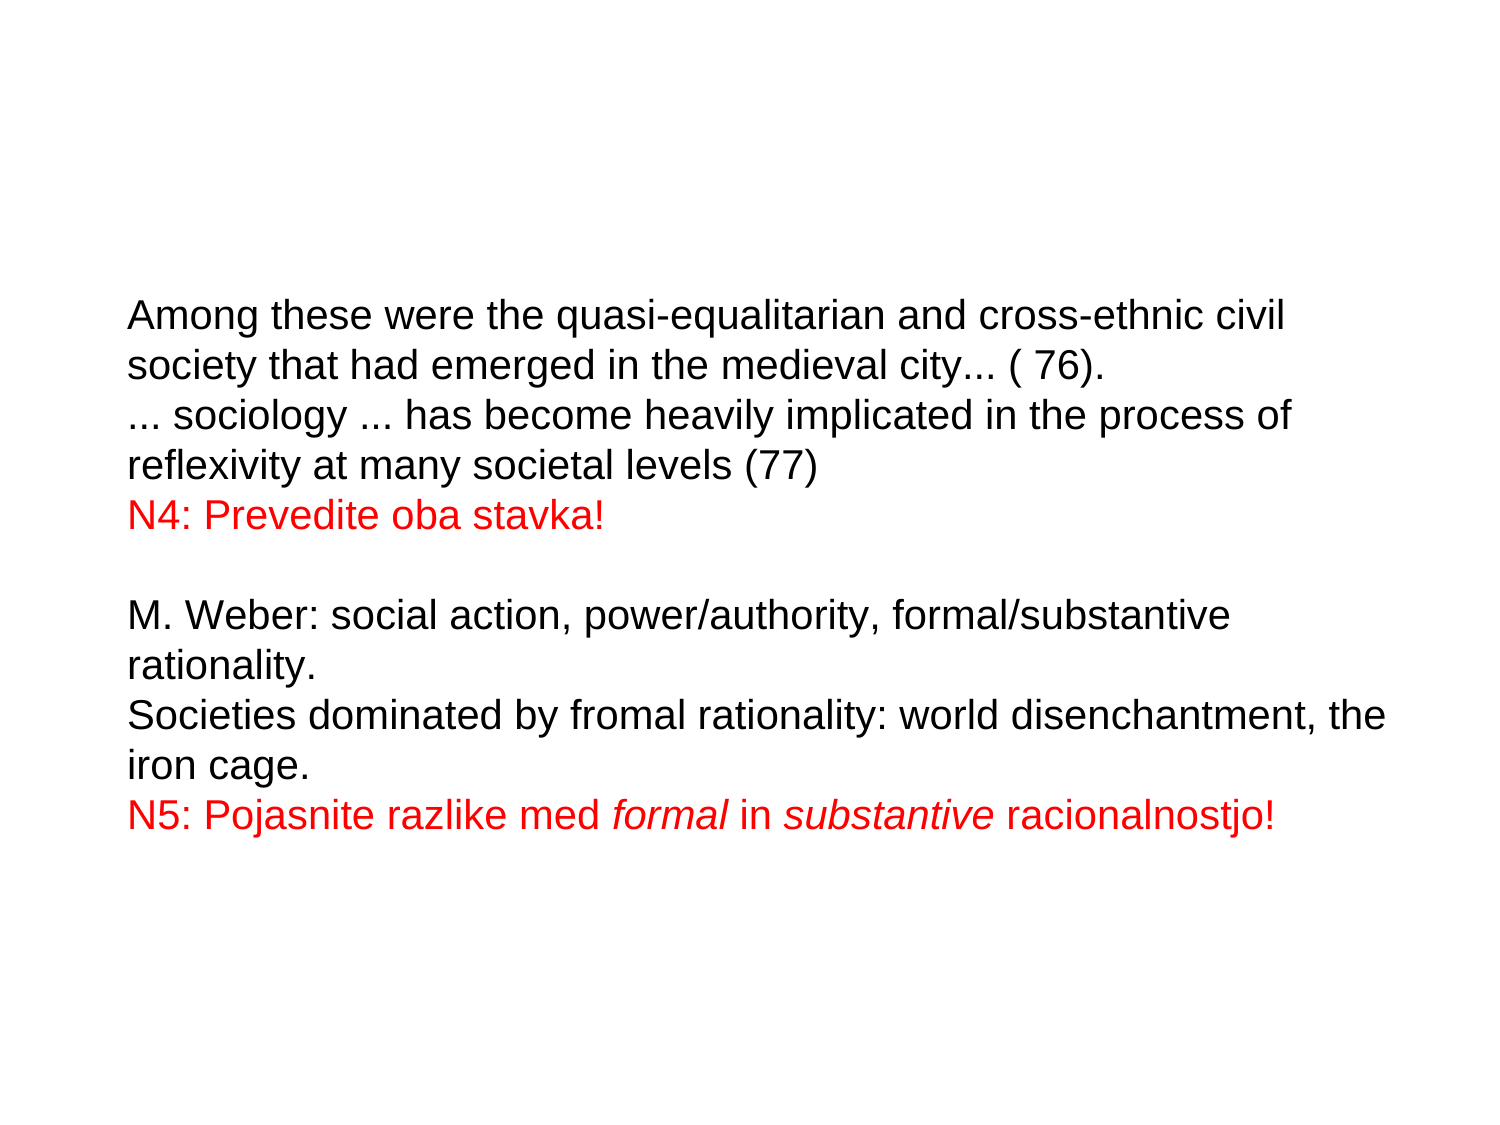

Among these were the quasi-equalitarian and cross-ethnic civil society that had emerged in the medieval city... ( 76).
... sociology ... has become heavily implicated in the process of reflexivity at many societal levels (77)
N4: Prevedite oba stavka!
M. Weber: social action, power/authority, formal/substantive rationality.
Societies dominated by fromal rationality: world disenchantment, the iron cage.
N5: Pojasnite razlike med formal in substantive racionalnostjo!